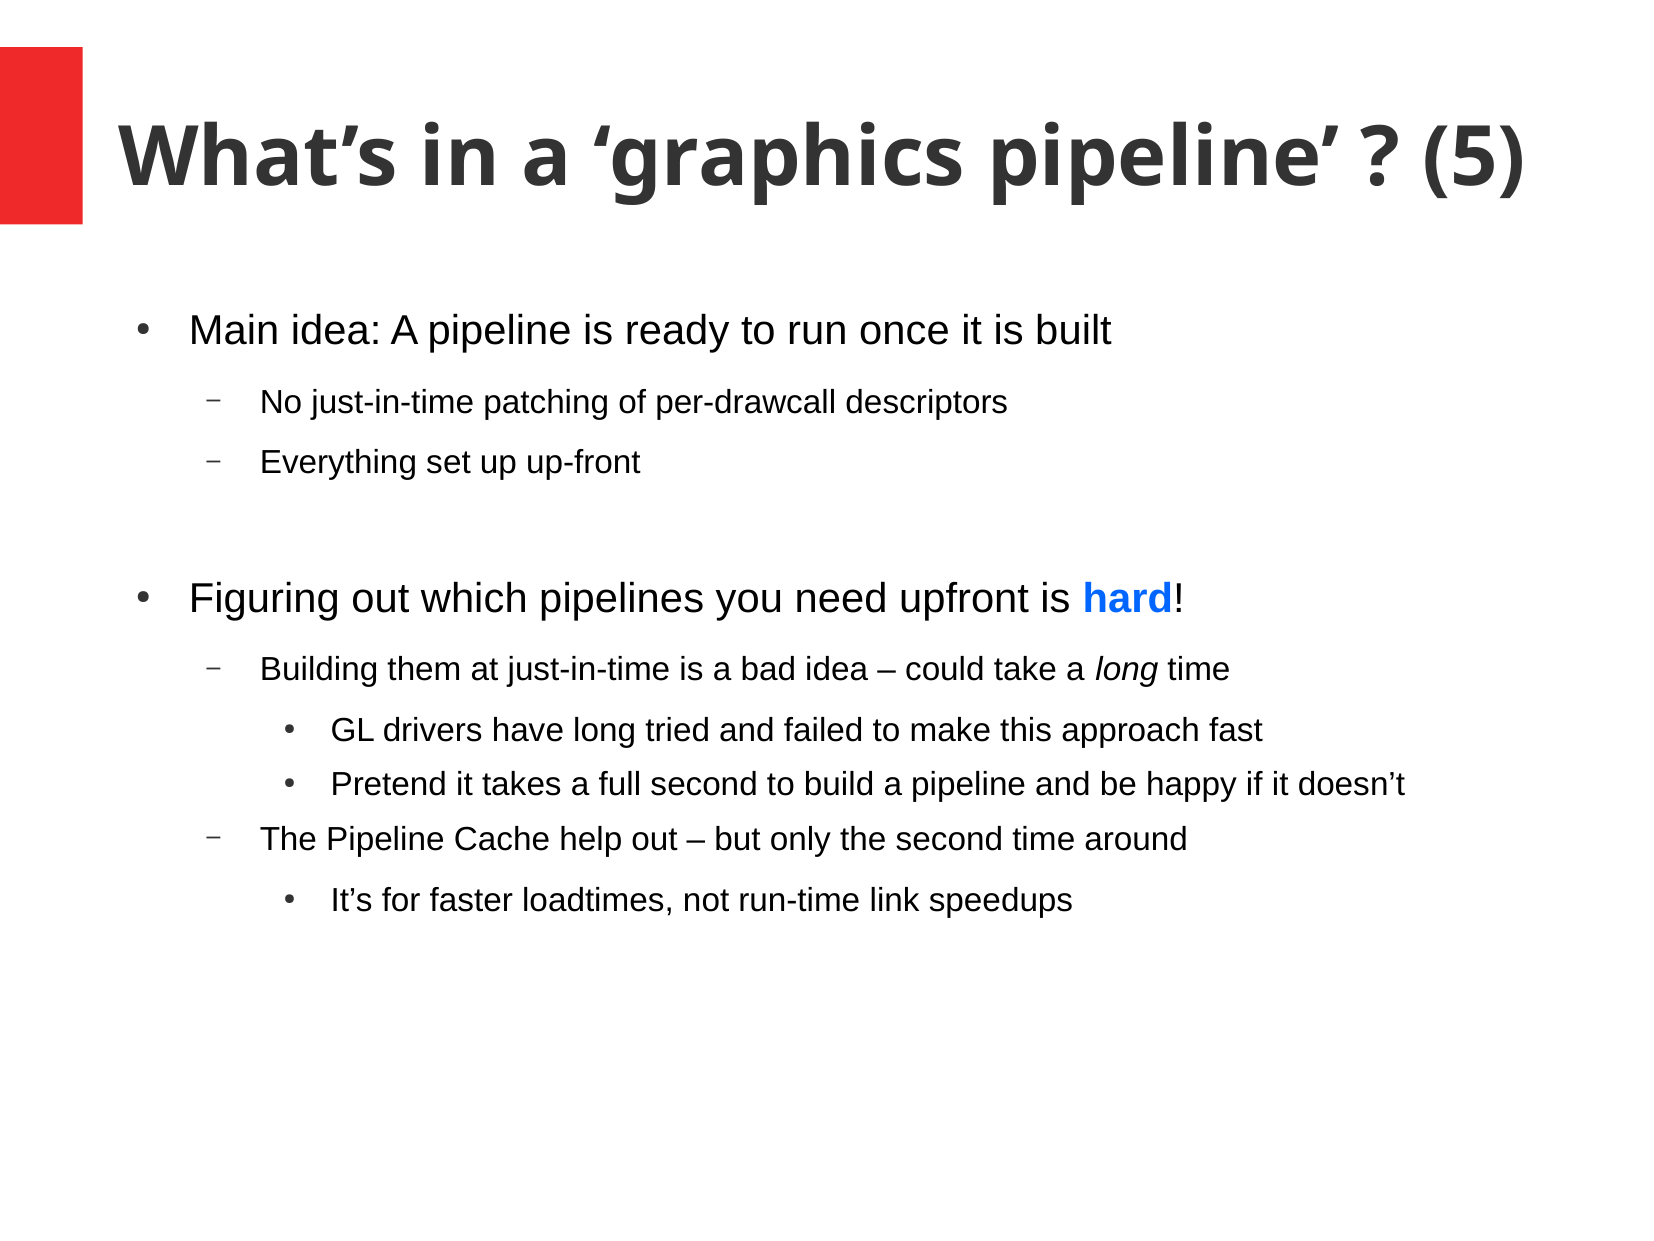

# What’s in a ‘graphics pipeline’ ? (5)
Main idea: A pipeline is ready to run once it is built
No just-in-time patching of per-drawcall descriptors
Everything set up up-front
Figuring out which pipelines you need upfront is hard!
Building them at just-in-time is a bad idea – could take a long time
GL drivers have long tried and failed to make this approach fast
Pretend it takes a full second to build a pipeline and be happy if it doesn’t
The Pipeline Cache help out – but only the second time around
It’s for faster loadtimes, not run-time link speedups